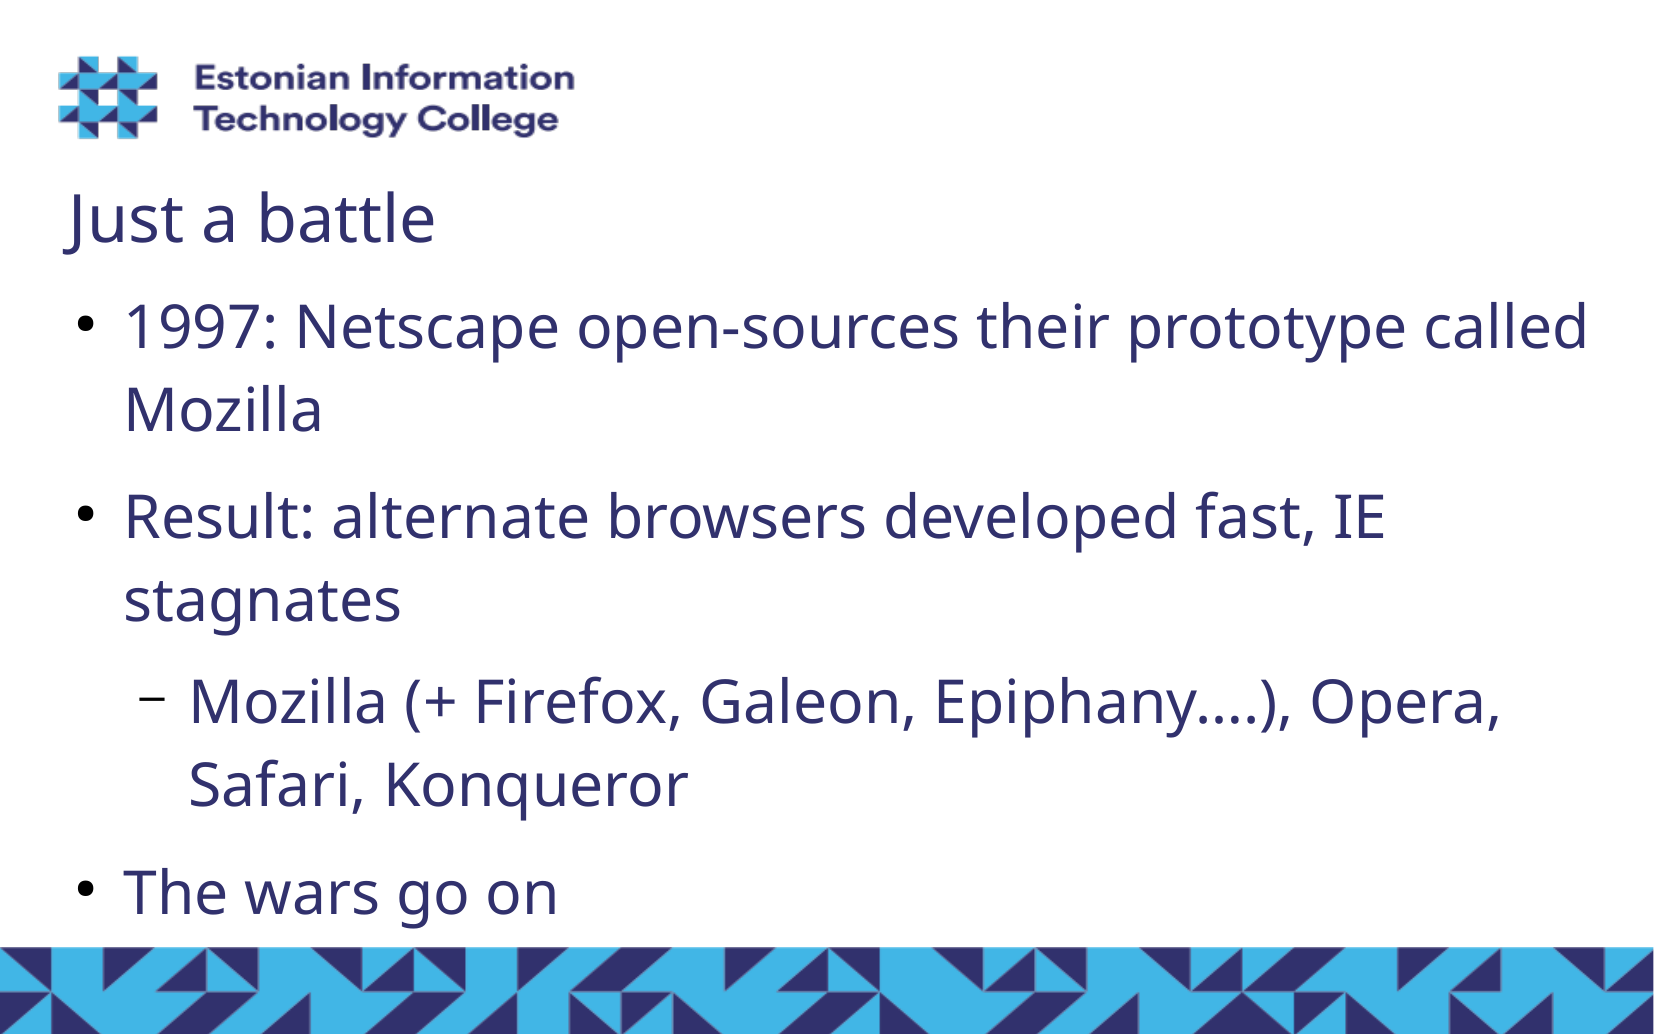

# Just a battle
1997: Netscape open-sources their prototype called Mozilla
Result: alternate browsers developed fast, IE stagnates
Mozilla (+ Firefox, Galeon, Epiphany….), Opera, Safari, Konqueror
The wars go on